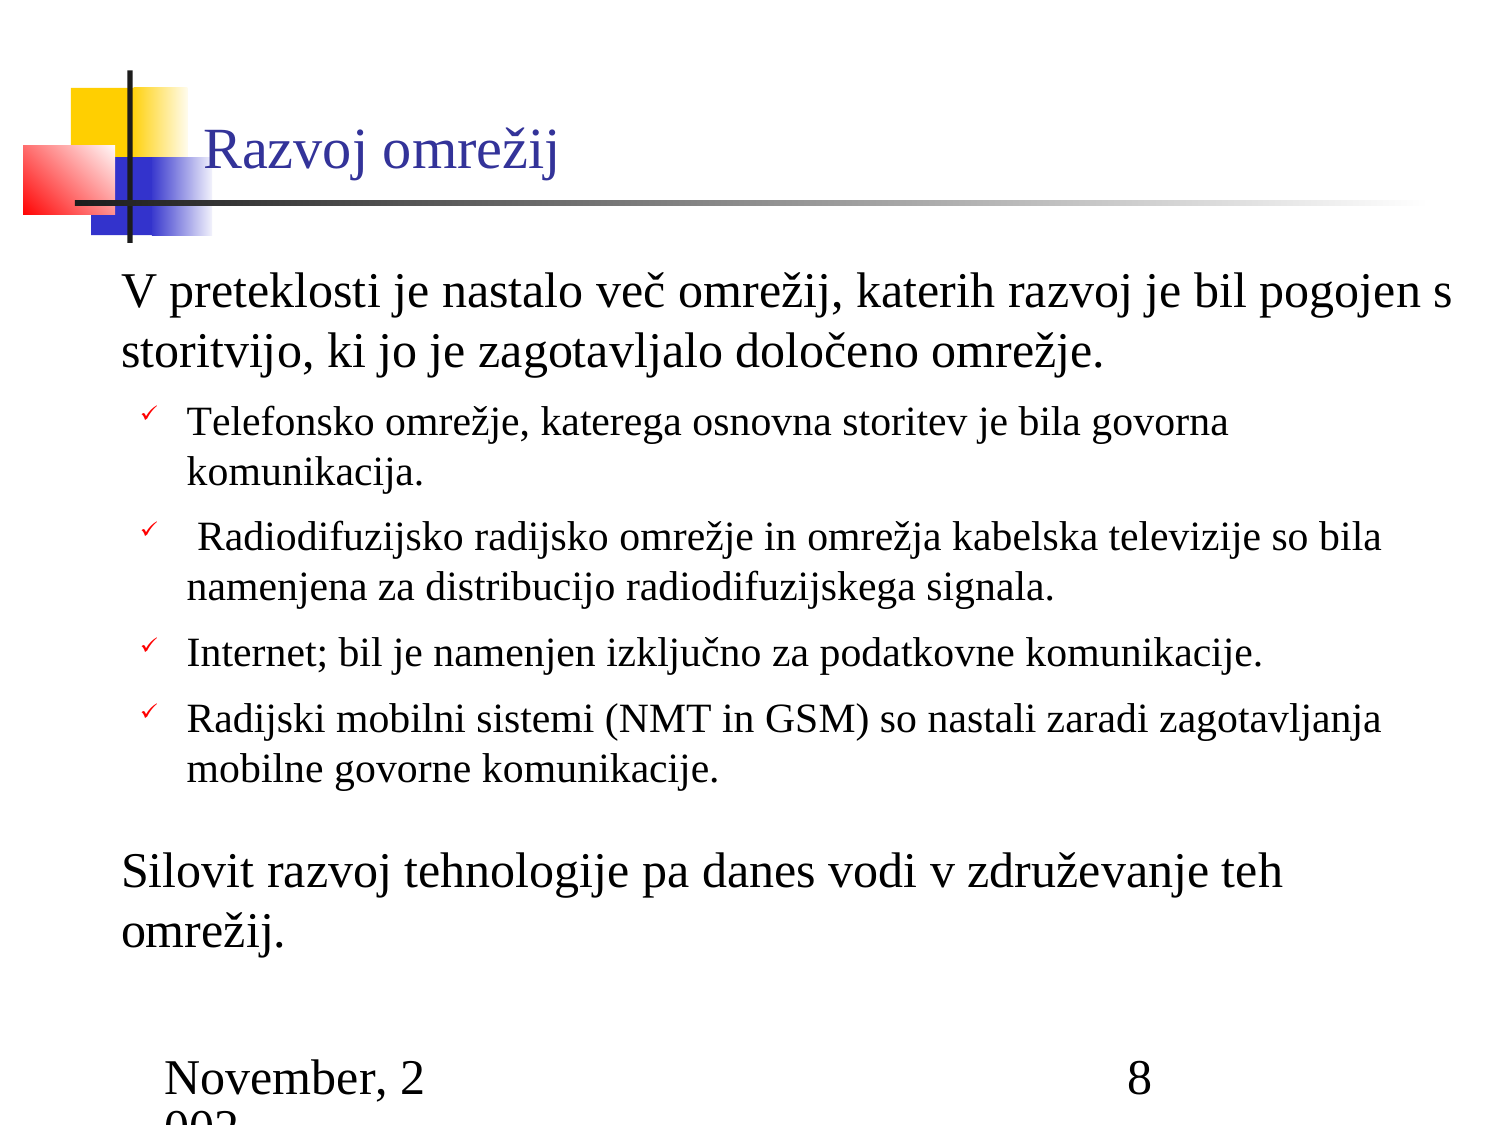

# Razvoj omrežij
	V preteklosti je nastalo več omrežij, katerih razvoj je bil pogojen s storitvijo, ki jo je zagotavljalo določeno omrežje.
Telefonsko omrežje, katerega osnovna storitev je bila govorna komunikacija.
 Radiodifuzijsko radijsko omrežje in omrežja kabelska televizije so bila namenjena za distribucijo radiodifuzijskega signala.
Internet; bil je namenjen izključno za podatkovne komunikacije.
Radijski mobilni sistemi (NMT in GSM) so nastali zaradi zagotavljanja mobilne govorne komunikacije.
	Silovit razvoj tehnologije pa danes vodi v združevanje teh omrežij.
November, 2002
TR
8